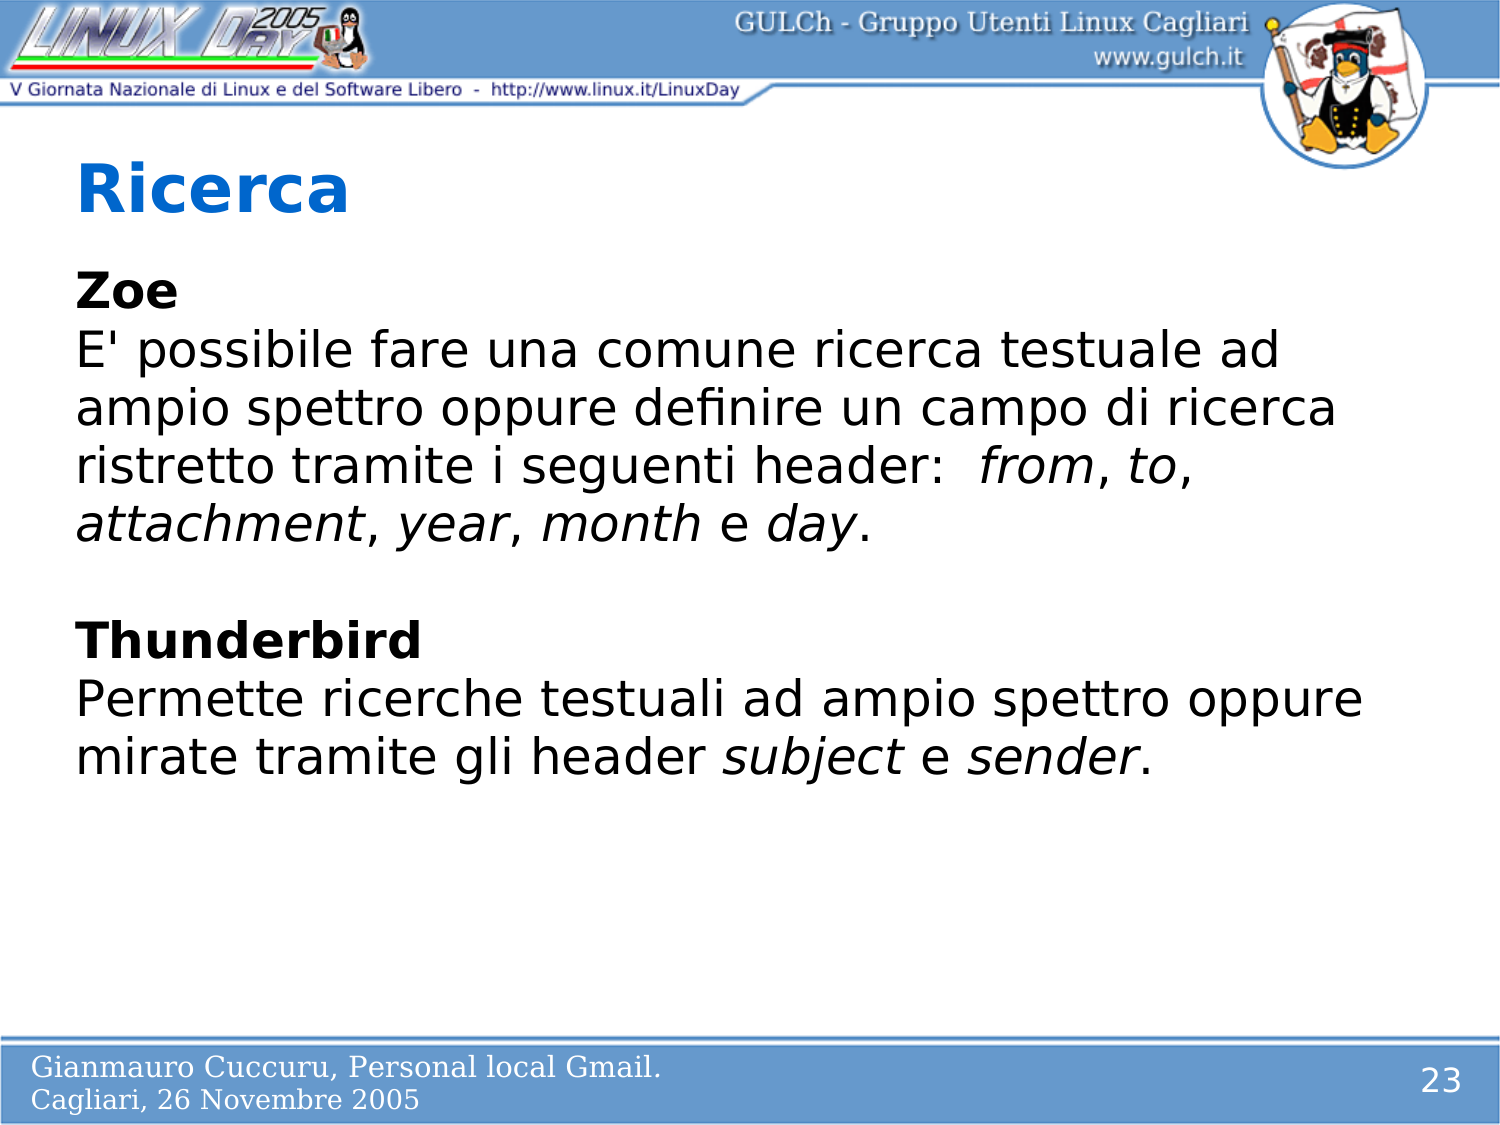

Ricerca
Zoe
E' possibile fare una comune ricerca testuale ad ampio spettro oppure definire un campo di ricerca ristretto tramite i seguenti header: from, to, attachment, year, month e day.
Thunderbird
Permette ricerche testuali ad ampio spettro oppure mirate tramite gli header subject e sender.